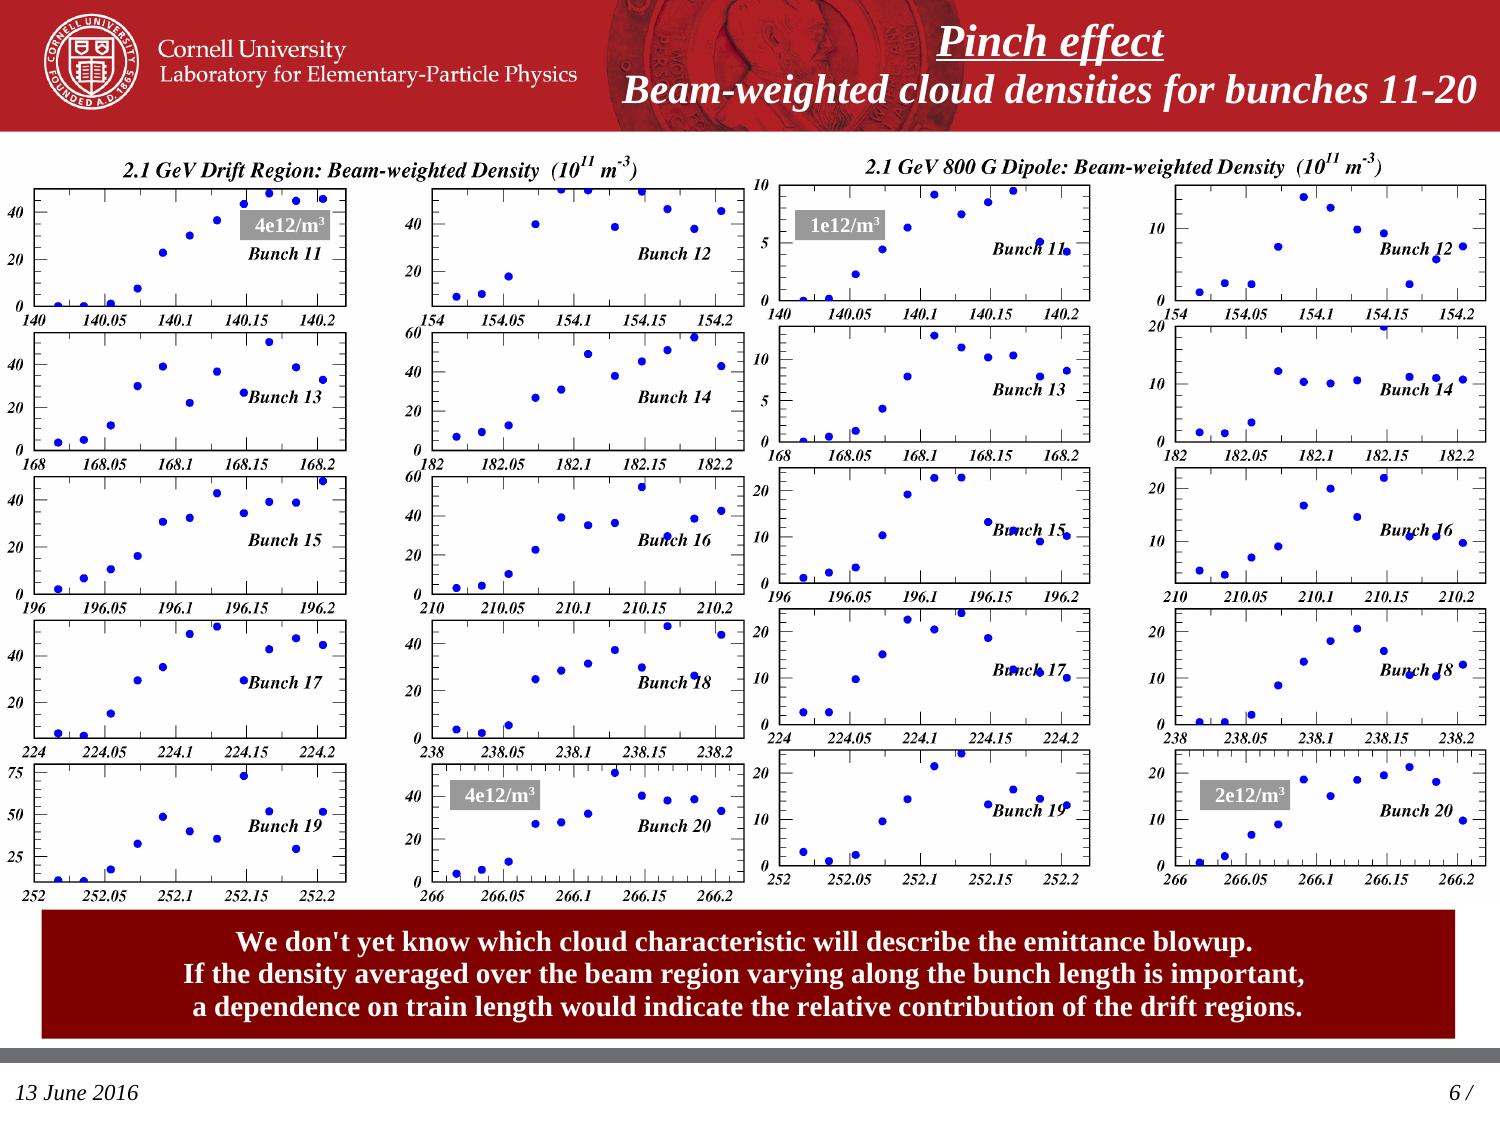

# Pinch effect Beam-weighted cloud densities for bunches 11-20
4e12/m3
1e12/m3
4e12/m3
2e12/m3
We don't yet know which cloud characteristic will describe the emittance blowup.
If the density averaged over the beam region varying along the bunch length is important,
a dependence on train length would indicate the relative contribution of the drift regions.